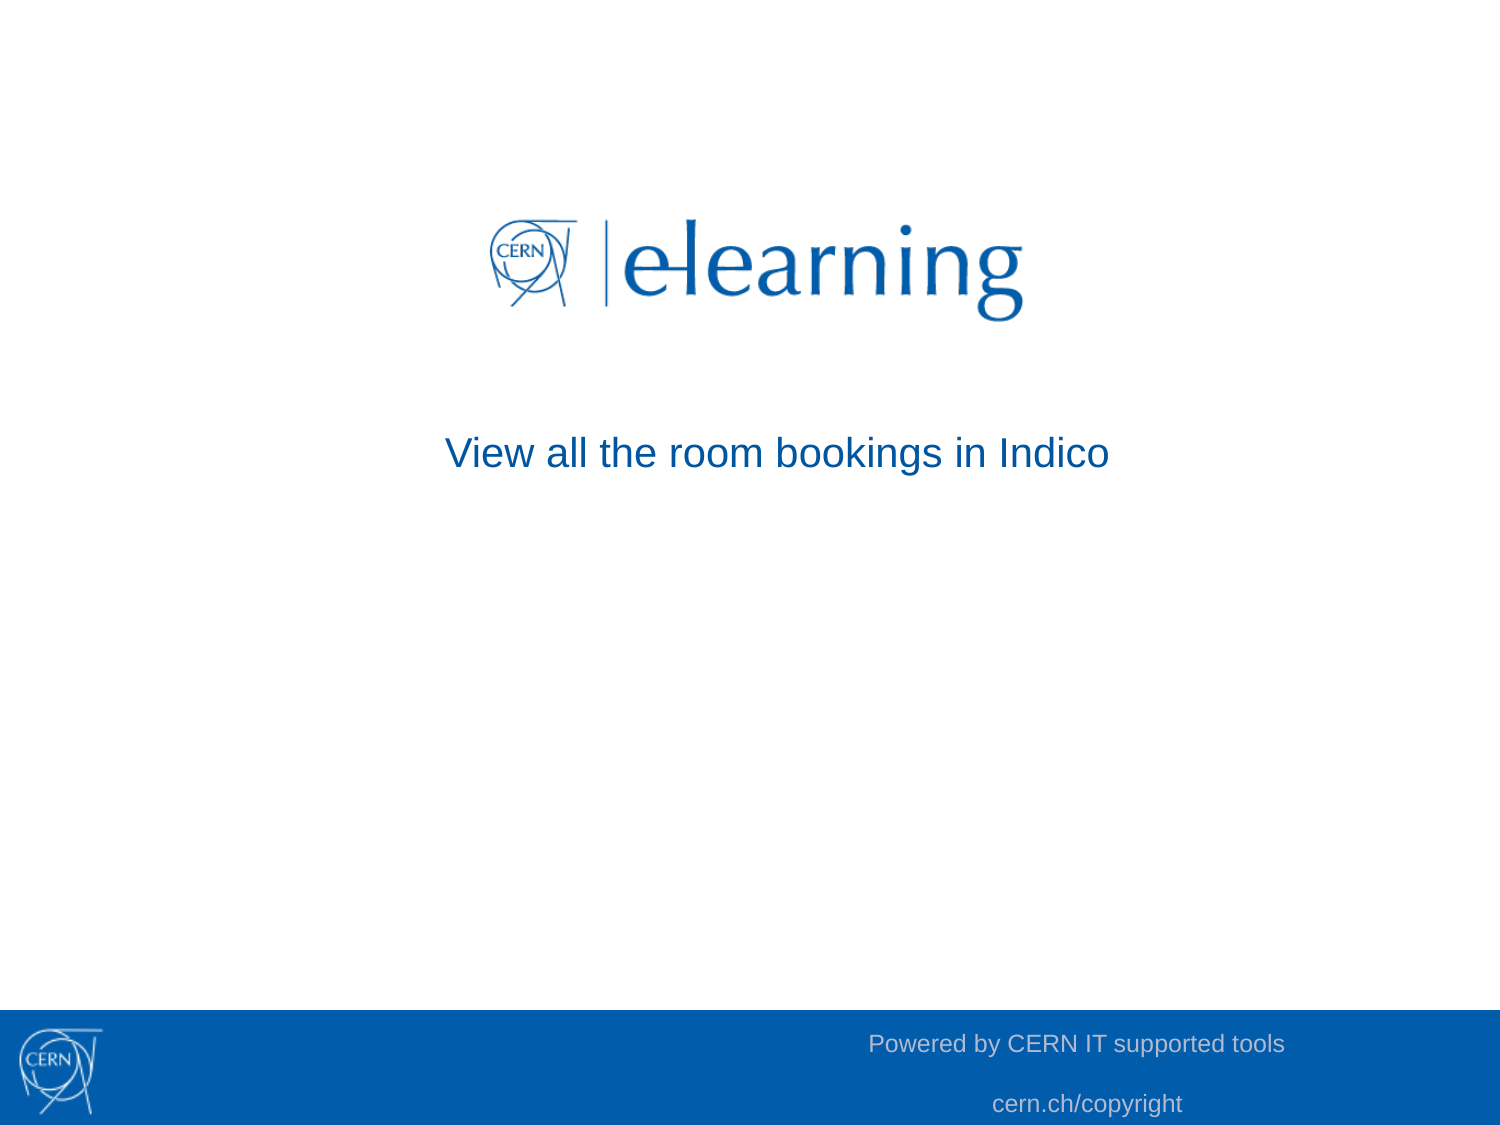

View all the room bookings in Indico
Powered by CERN IT supported tools cern.ch/copyright